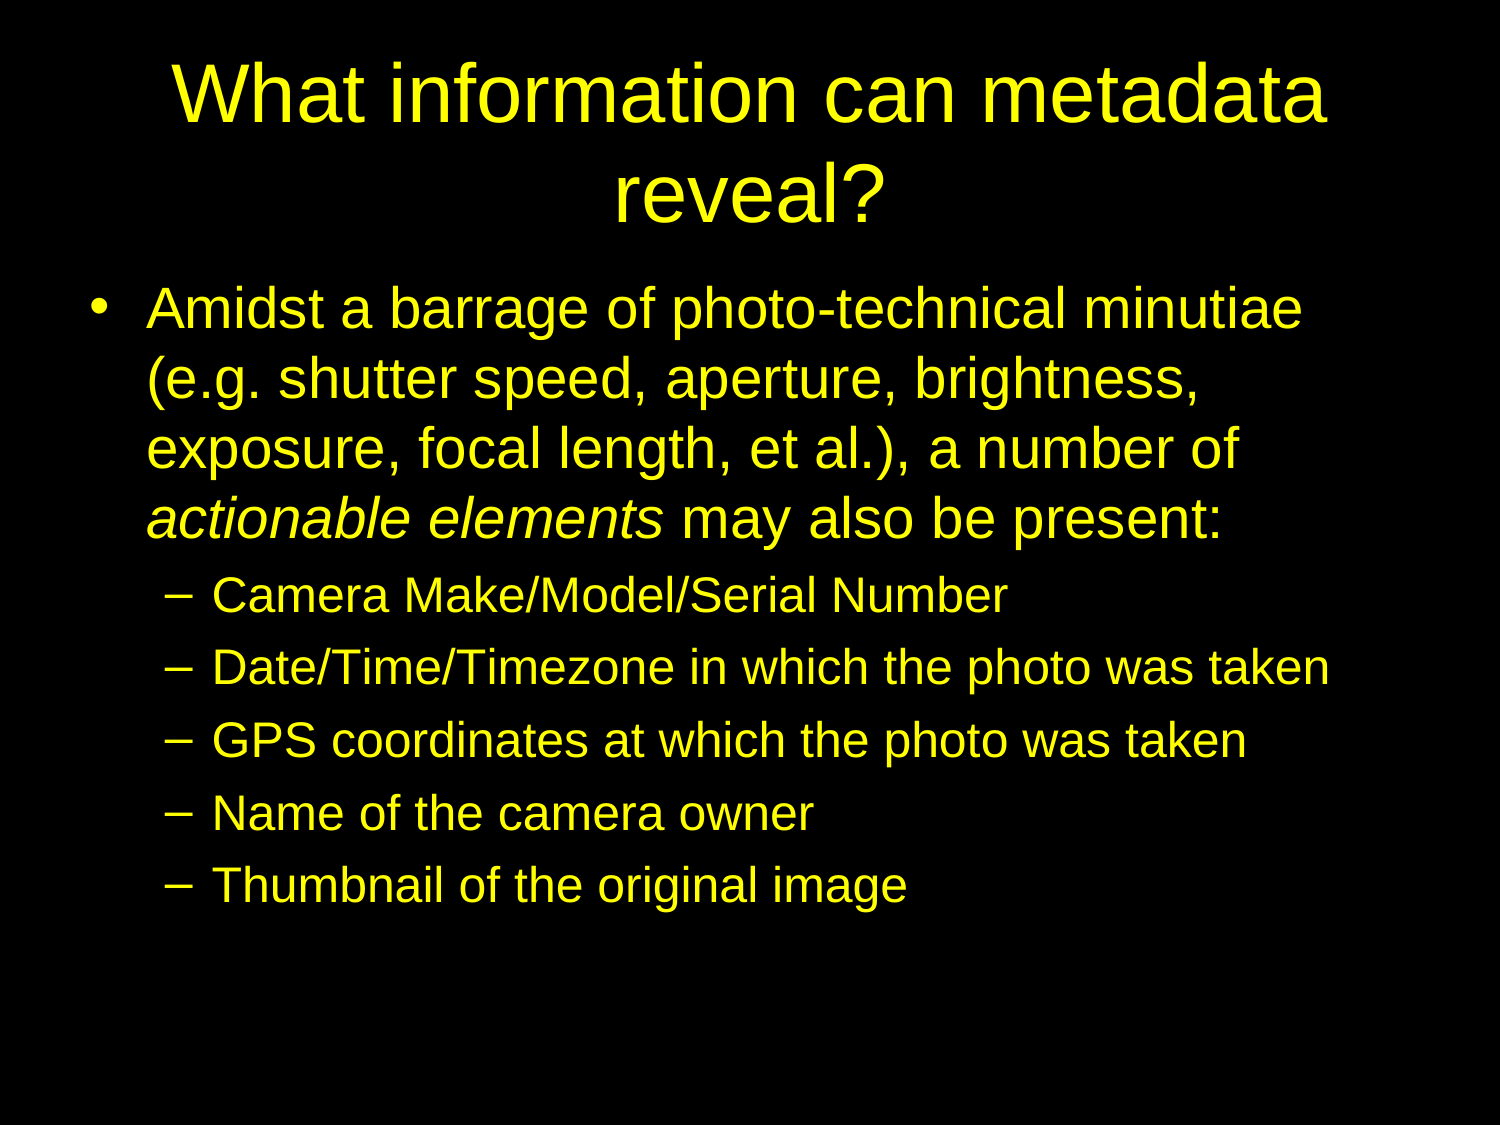

# What information can metadata reveal?
Amidst a barrage of photo-technical minutiae (e.g. shutter speed, aperture, brightness, exposure, focal length, et al.), a number of actionable elements may also be present:
Camera Make/Model/Serial Number
Date/Time/Timezone in which the photo was taken
GPS coordinates at which the photo was taken
Name of the camera owner
Thumbnail of the original image